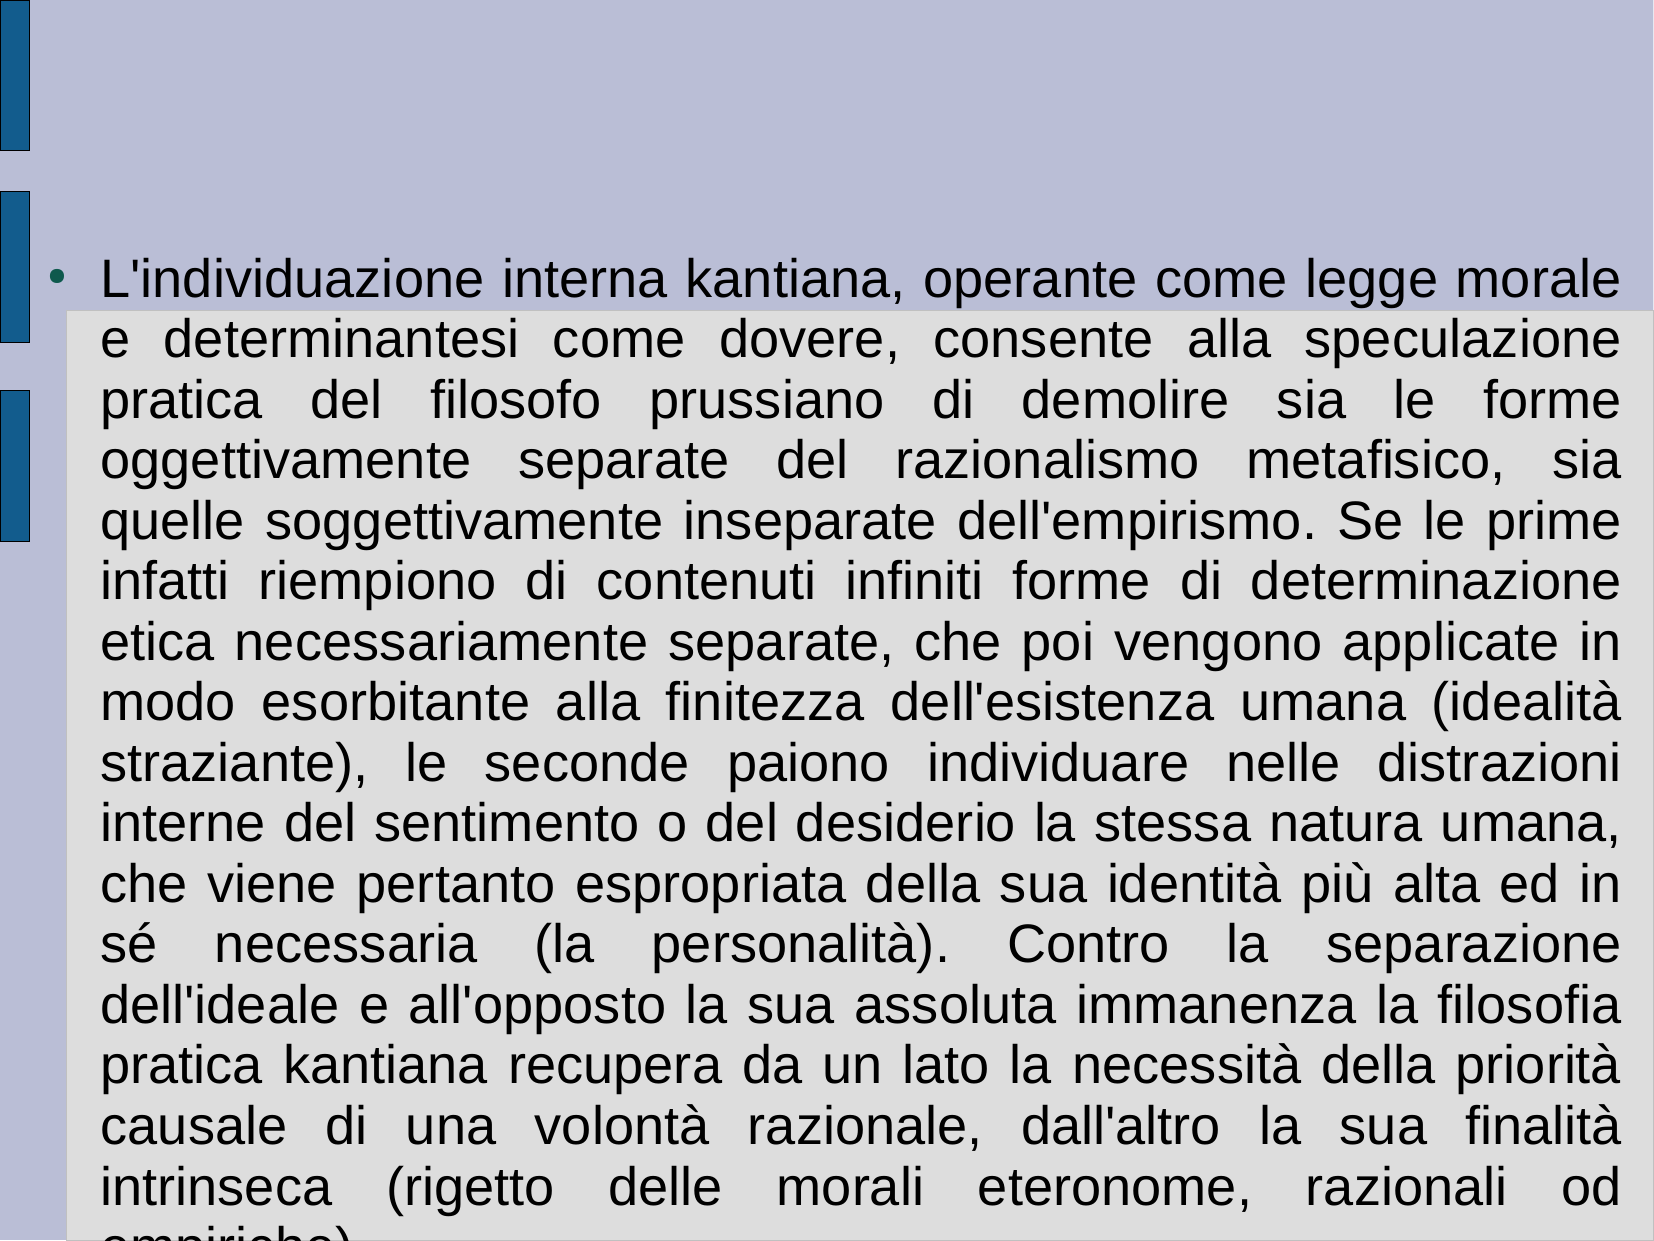

#
L'individuazione interna kantiana, operante come legge morale e determinantesi come dovere, consente alla speculazione pratica del filosofo prussiano di demolire sia le forme oggettivamente separate del razionalismo metafisico, sia quelle soggettivamente inseparate dell'empirismo. Se le prime infatti riempiono di contenuti infiniti forme di determinazione etica necessariamente separate, che poi vengono applicate in modo esorbitante alla finitezza dell'esistenza umana (idealità straziante), le seconde paiono individuare nelle distrazioni interne del sentimento o del desiderio la stessa natura umana, che viene pertanto espropriata della sua identità più alta ed in sé necessaria (la personalità). Contro la separazione dell'ideale e all'opposto la sua assoluta immanenza la filosofia pratica kantiana recupera da un lato la necessità della priorità causale di una volontà razionale, dall'altro la sua finalità intrinseca (rigetto delle morali eteronome, razionali od empiriche).